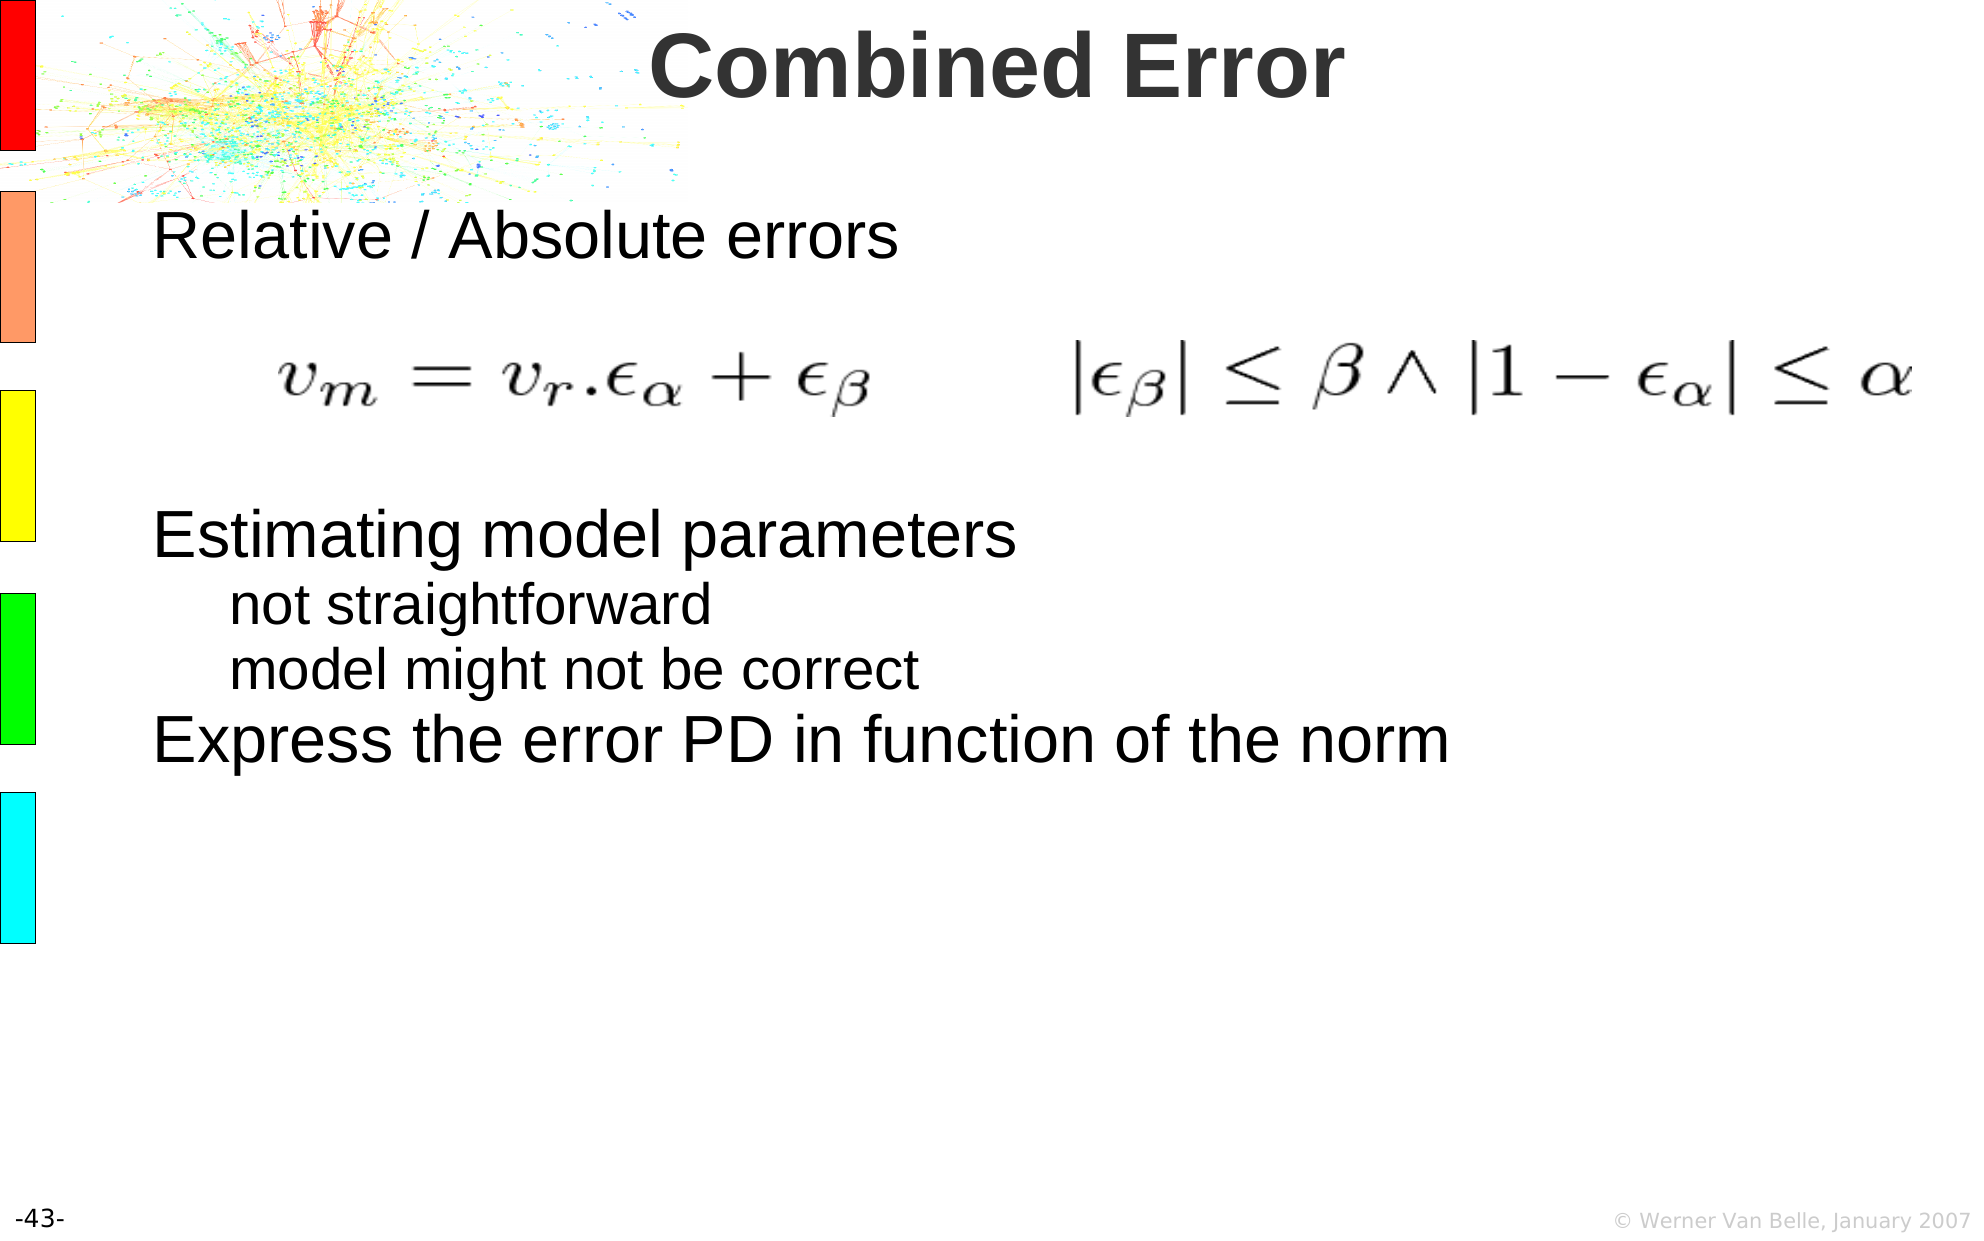

# Combined Error
Relative / Absolute errors
Estimating model parameters
not straightforward
model might not be correct
Express the error PD in function of the norm